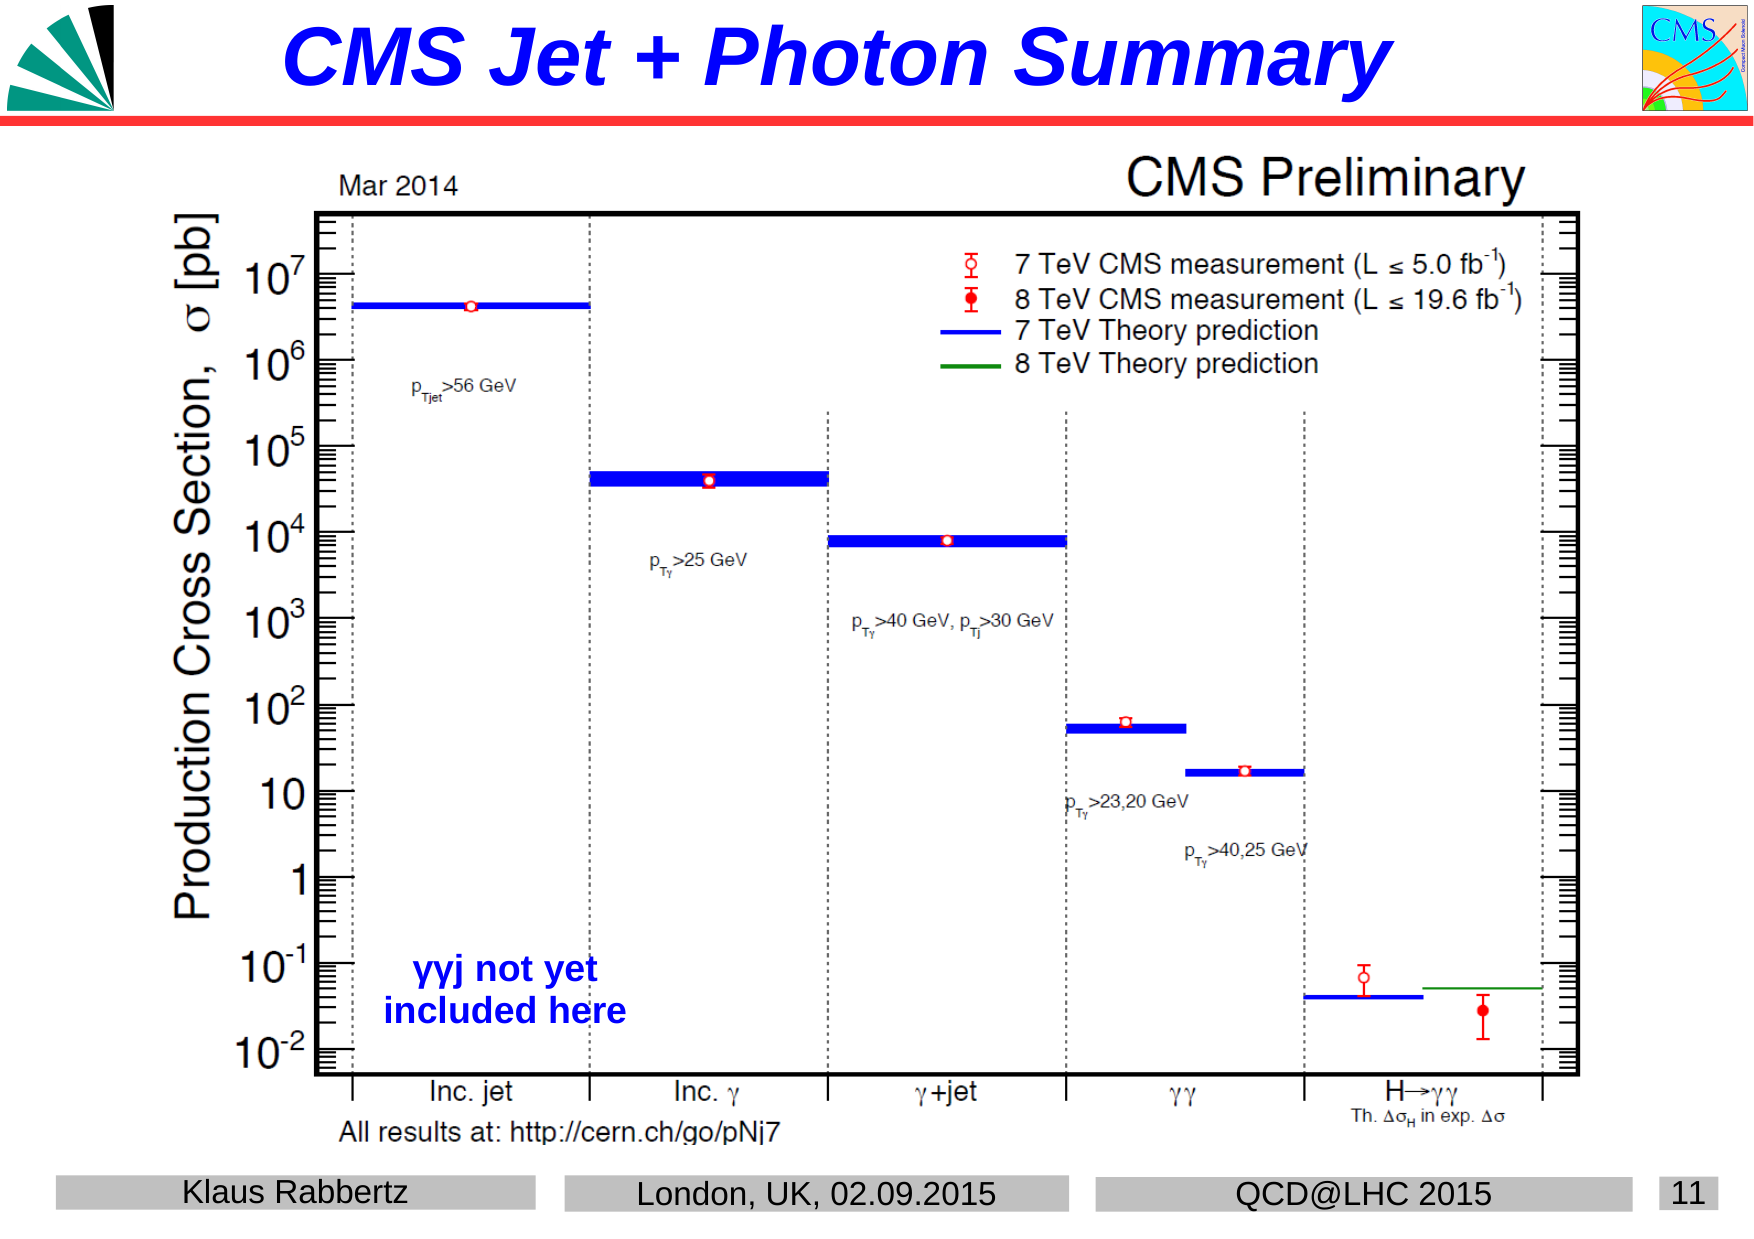

# CMS Jet + Photon Summary
γγj not yet
included here